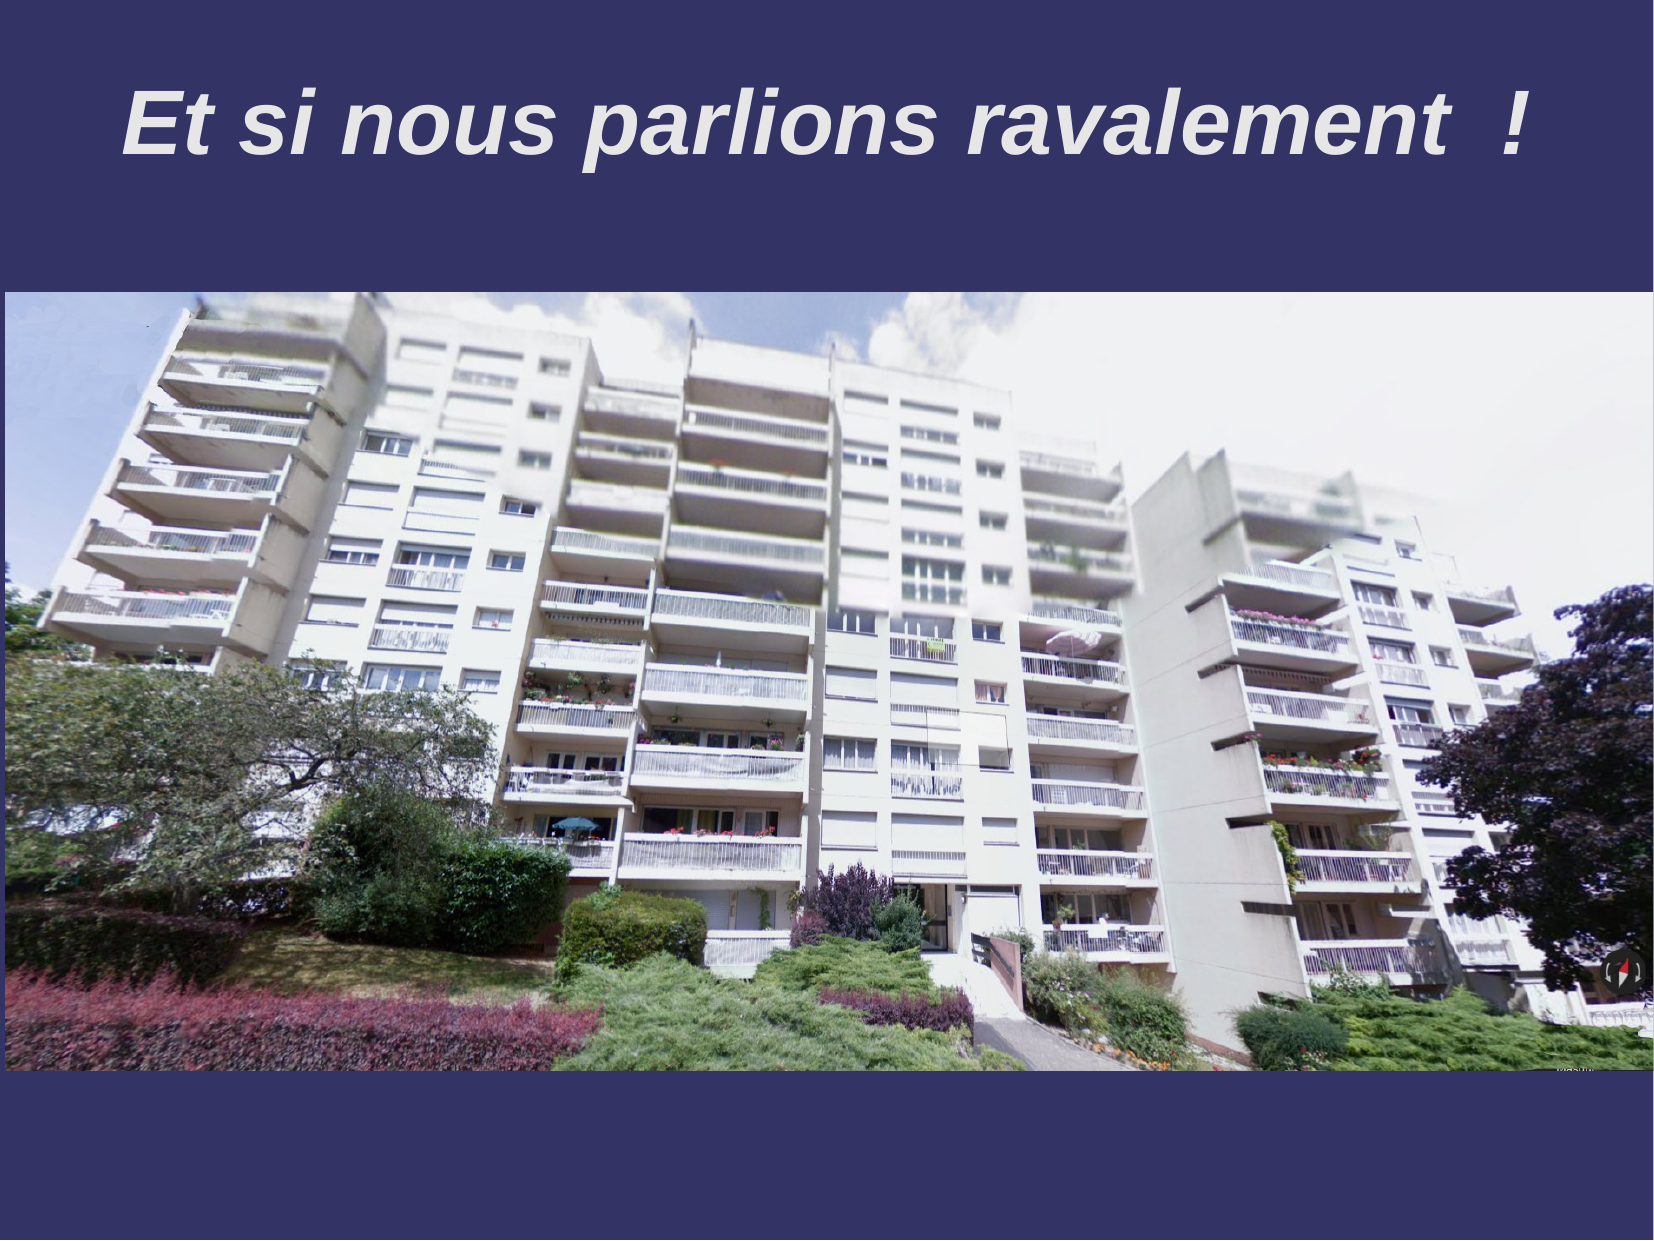

# Et si nous parlions ravalement  !